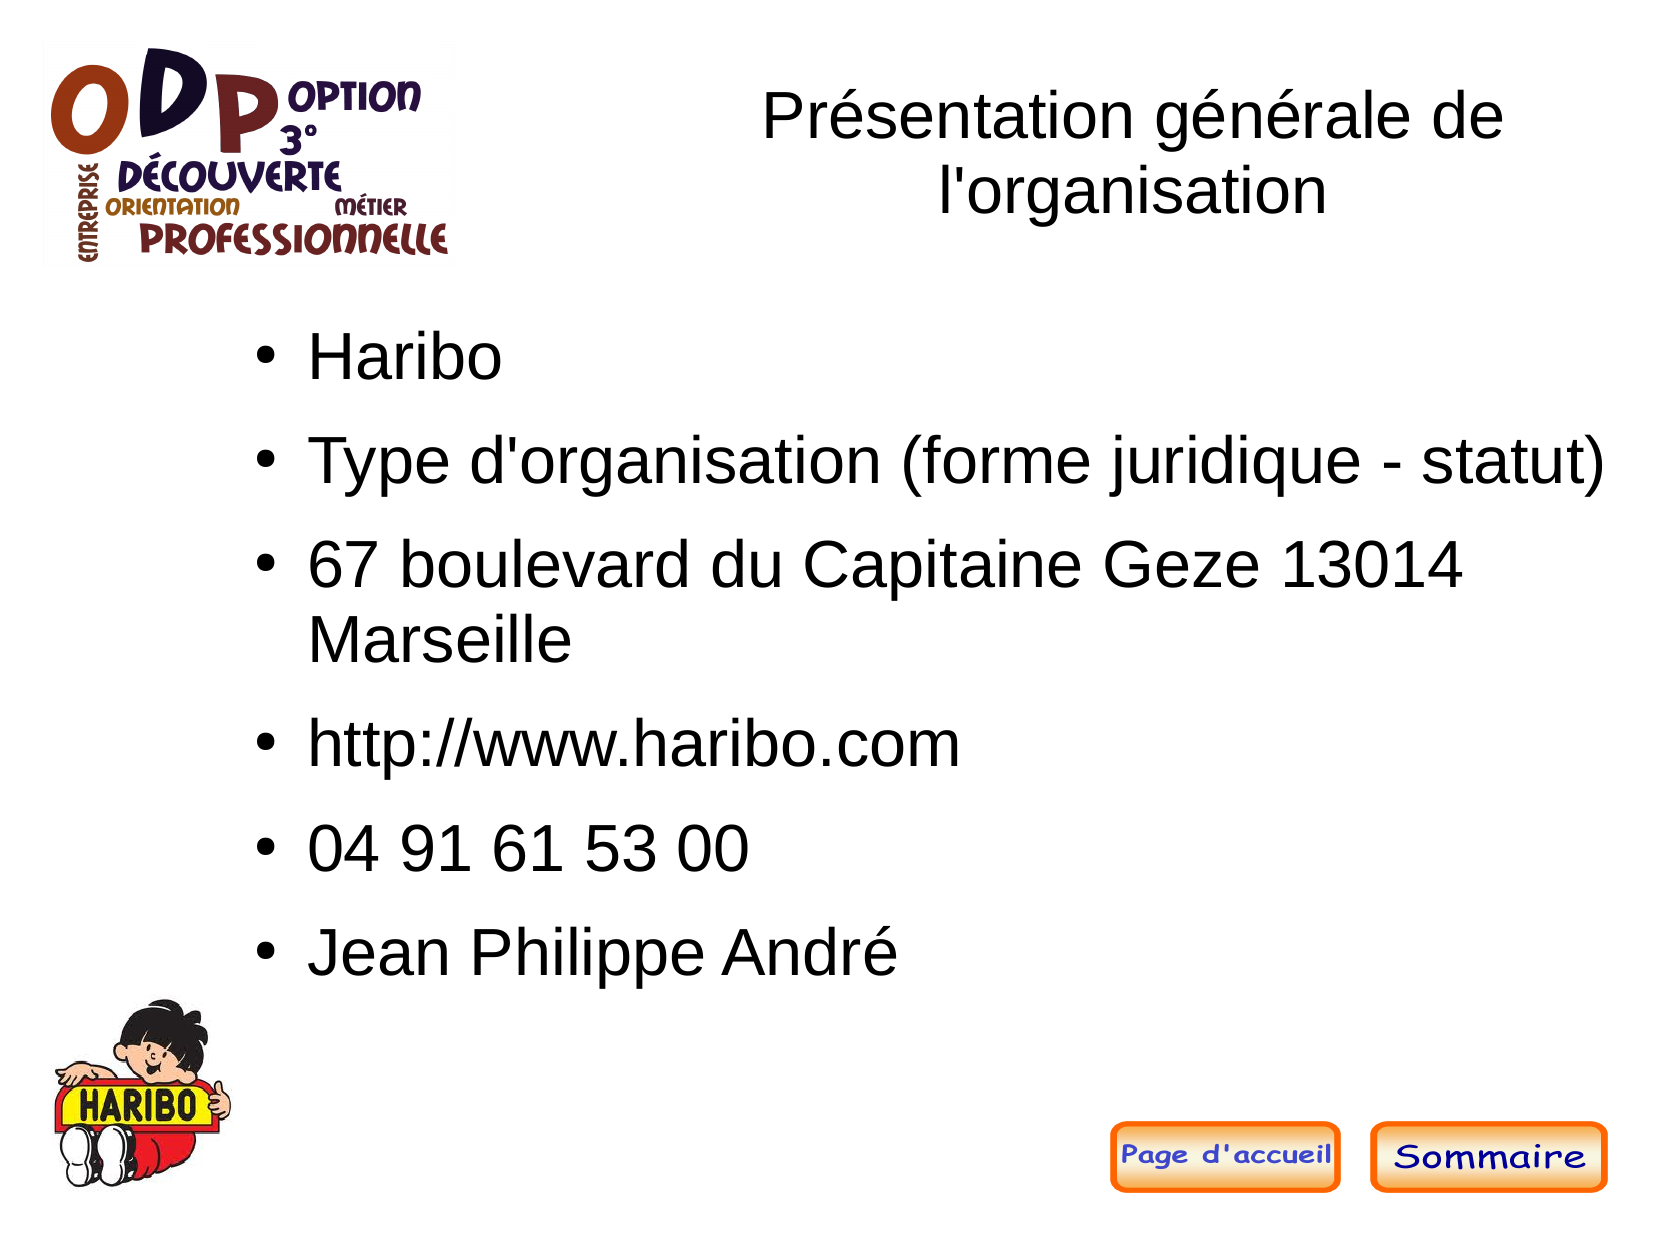

# Présentation générale de l'organisation
Haribo
Type d'organisation (forme juridique - statut)
67 boulevard du Capitaine Geze 13014 Marseille
http://www.haribo.com
04 91 61 53 00
Jean Philippe André